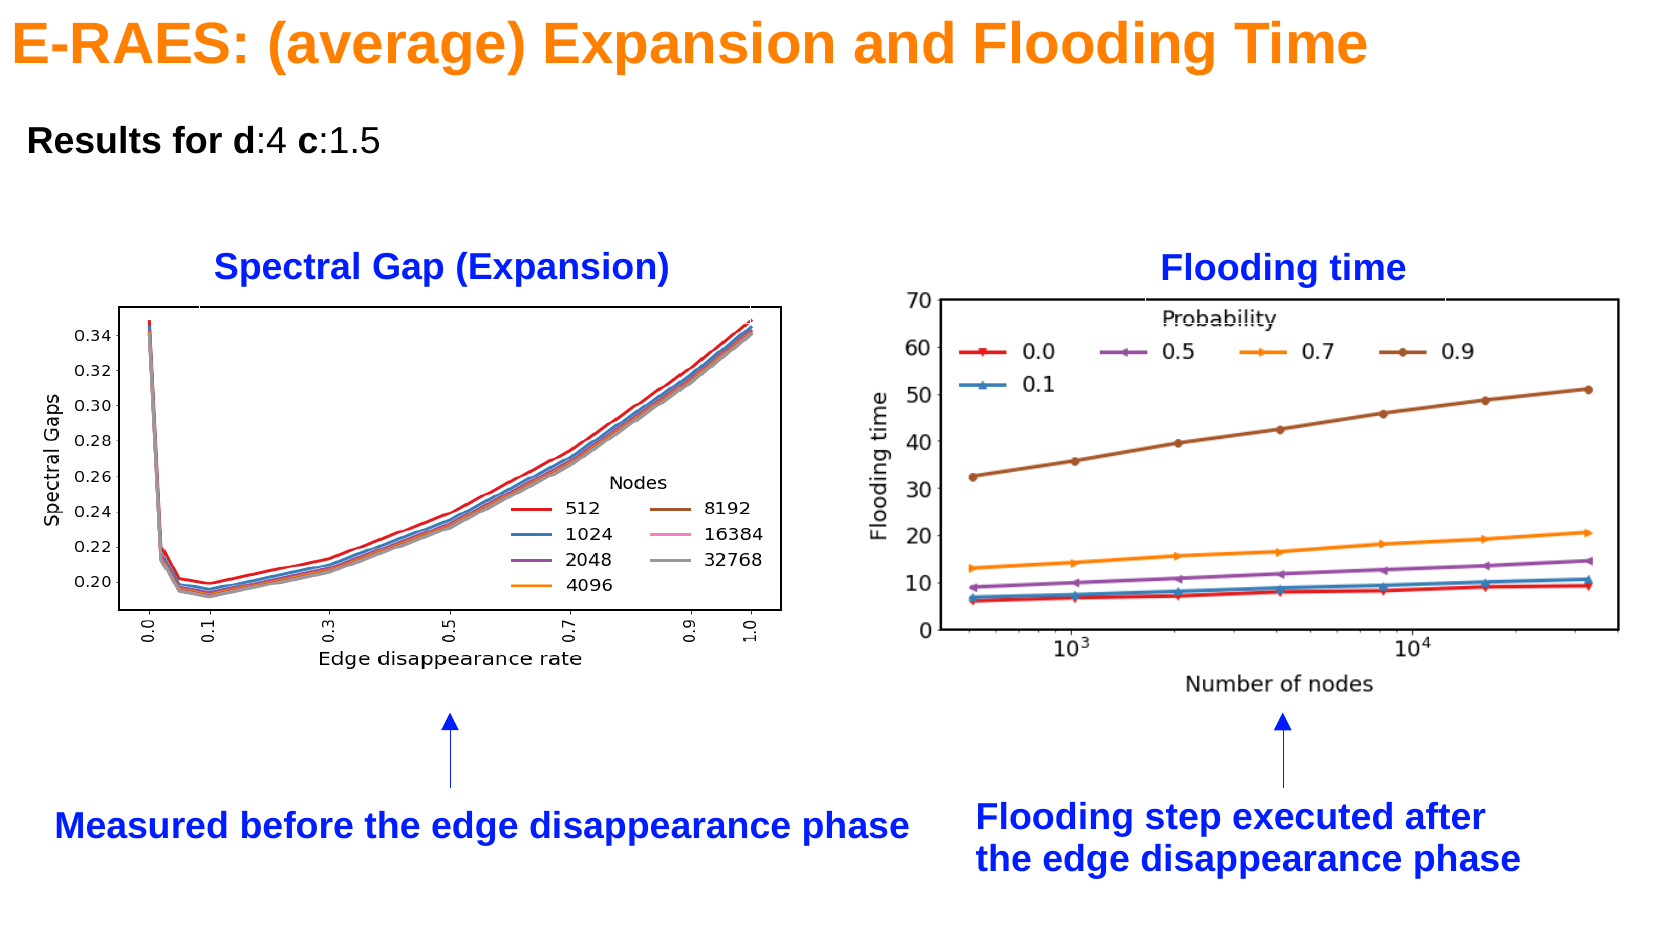

# E-RAES: (average) Expansion and Flooding Time
Results for d:4 c:1.5
Spectral Gap (Expansion)
Flooding time
Measured before the edge disappearance phase
Flooding step executed after
the edge disappearance phase